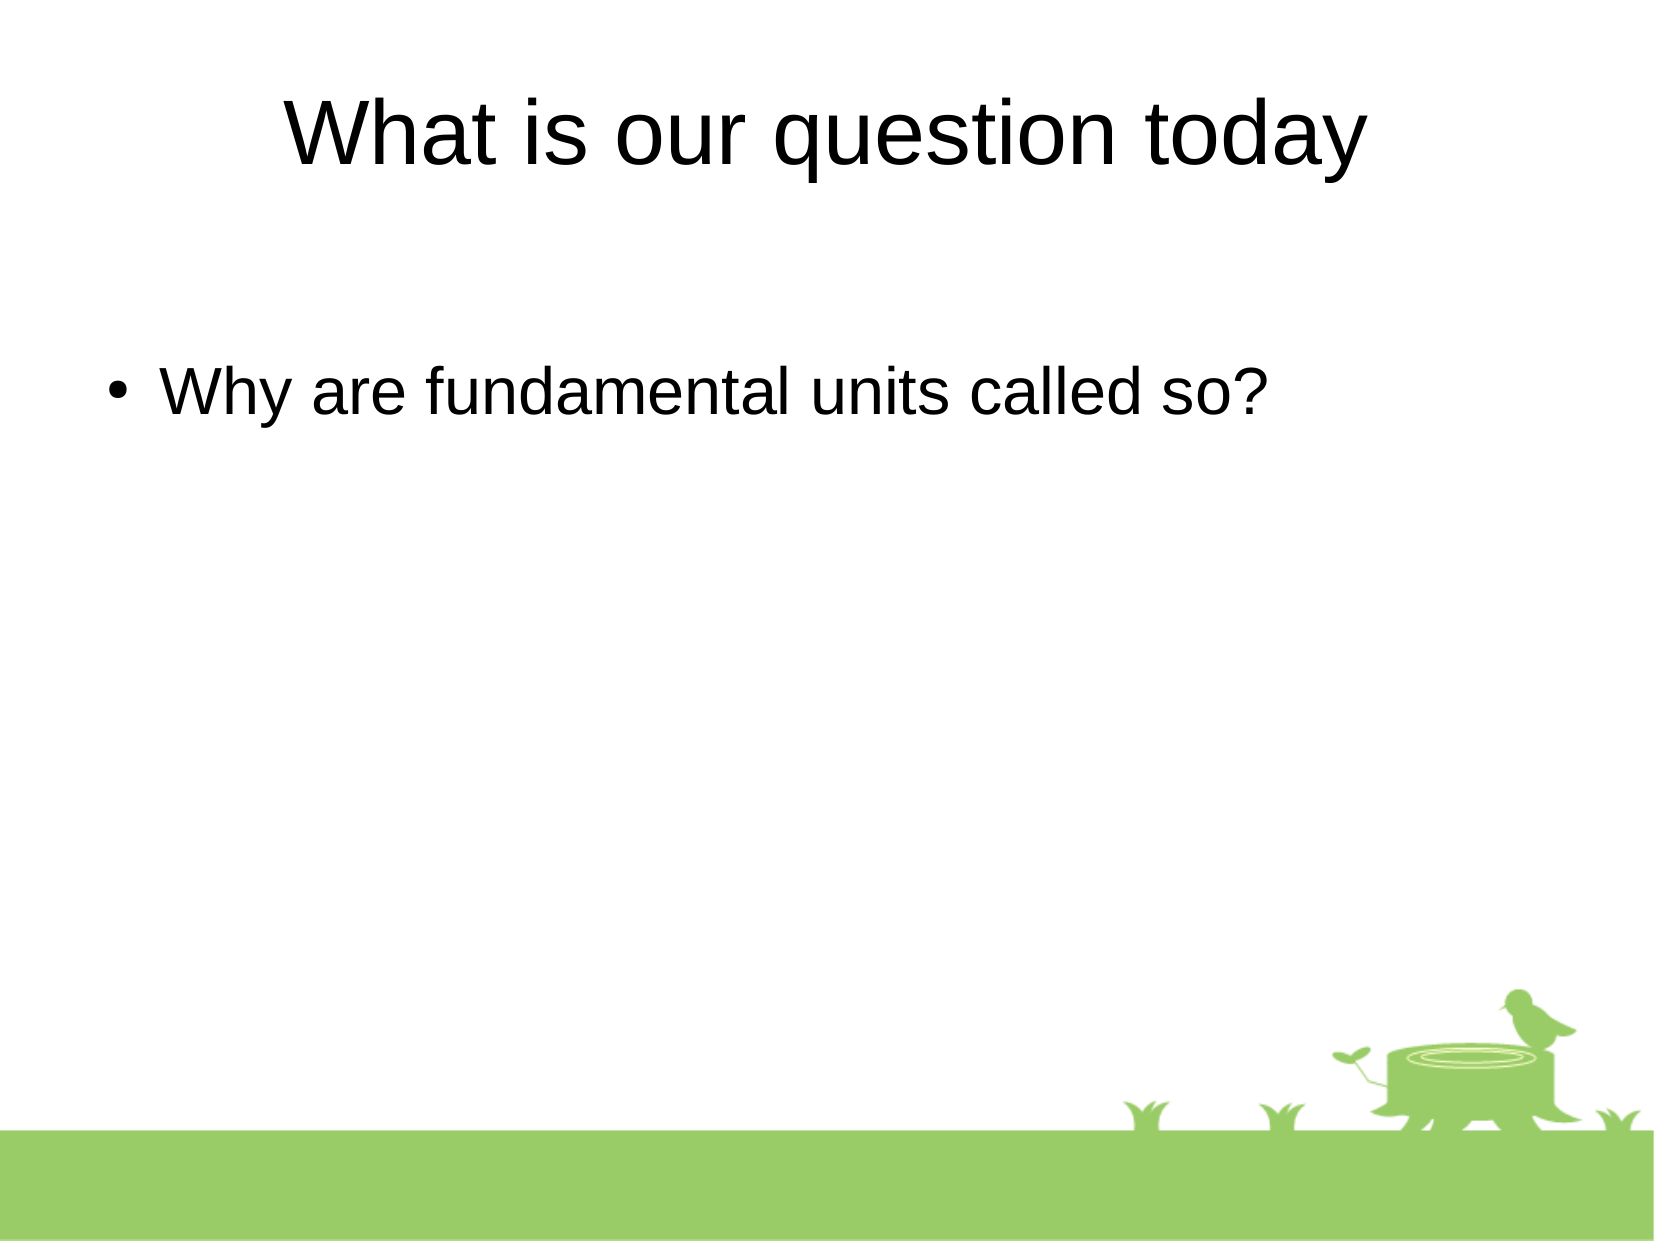

# What is our question today
Why are fundamental units called so?